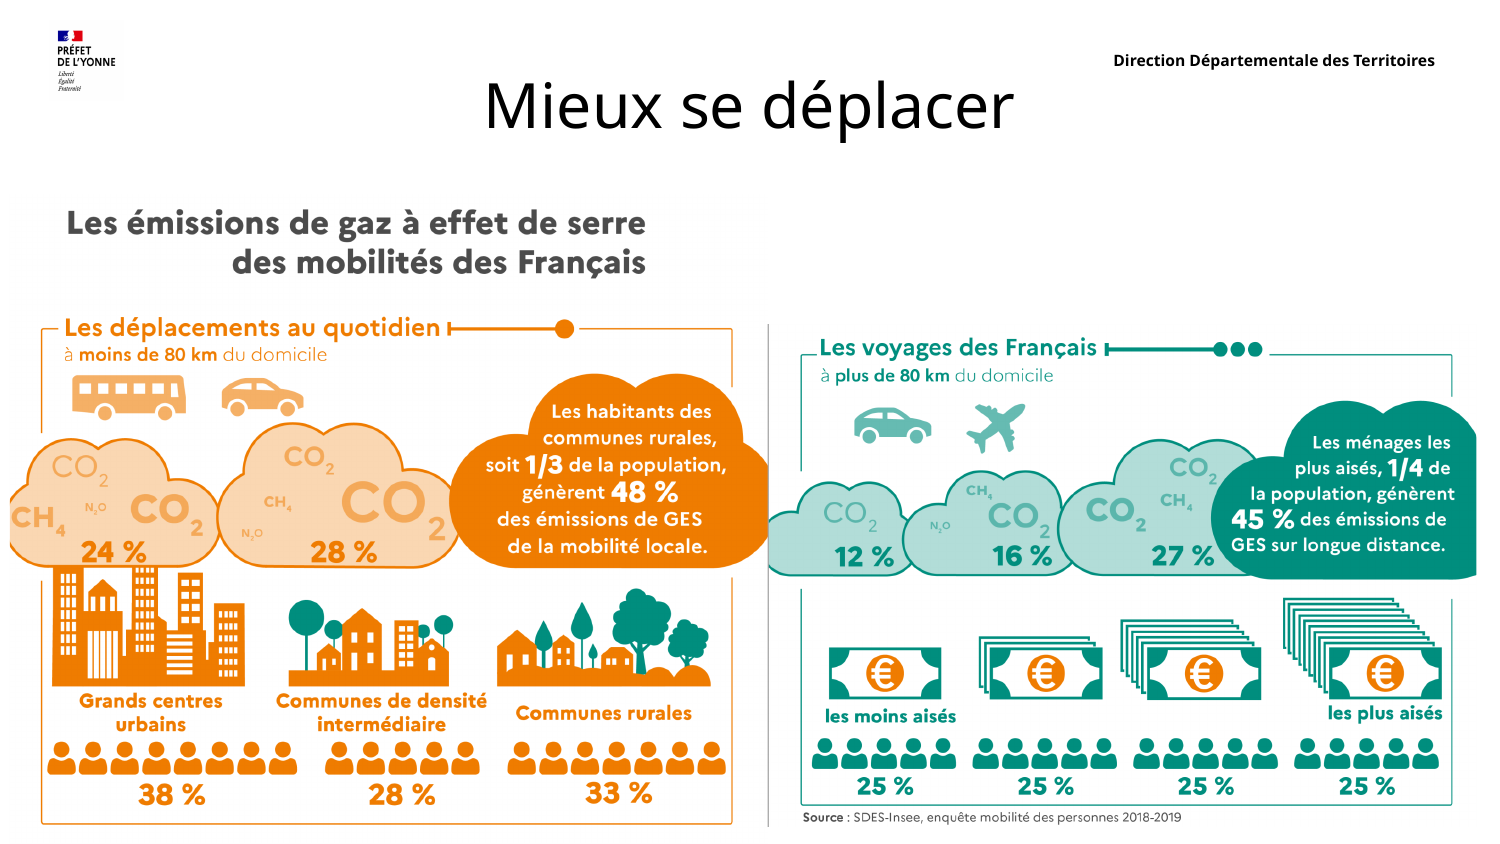

Direction Départementale des Territoires
# Mieux se déplacer
41